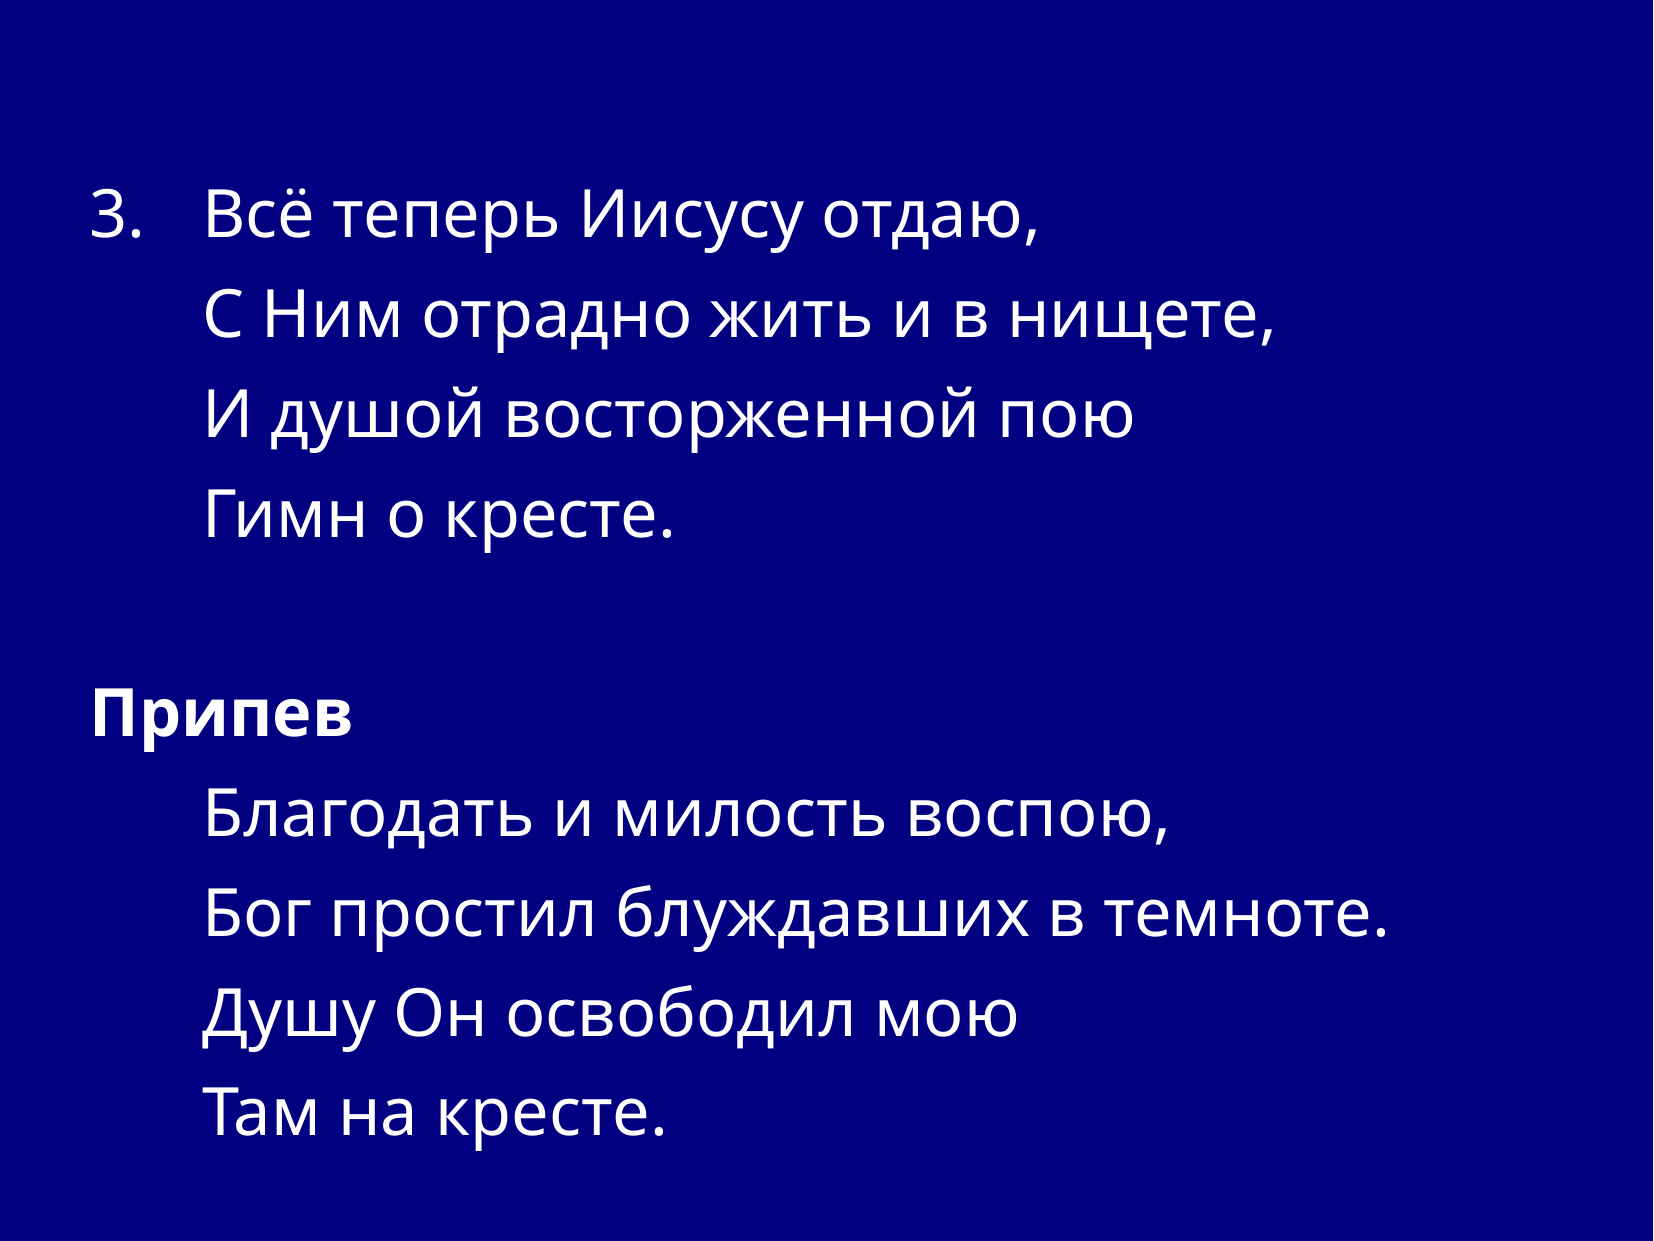

3.	Всё теперь Иисусу отдаю,
	С Ним отрадно жить и в нищете,
	И душой восторженной пою
	Гимн о кресте.
Припев
	Благодать и милость воспою,
	Бог простил блуждавших в темноте.
	Душу Он освободил мою
	Там на кресте.